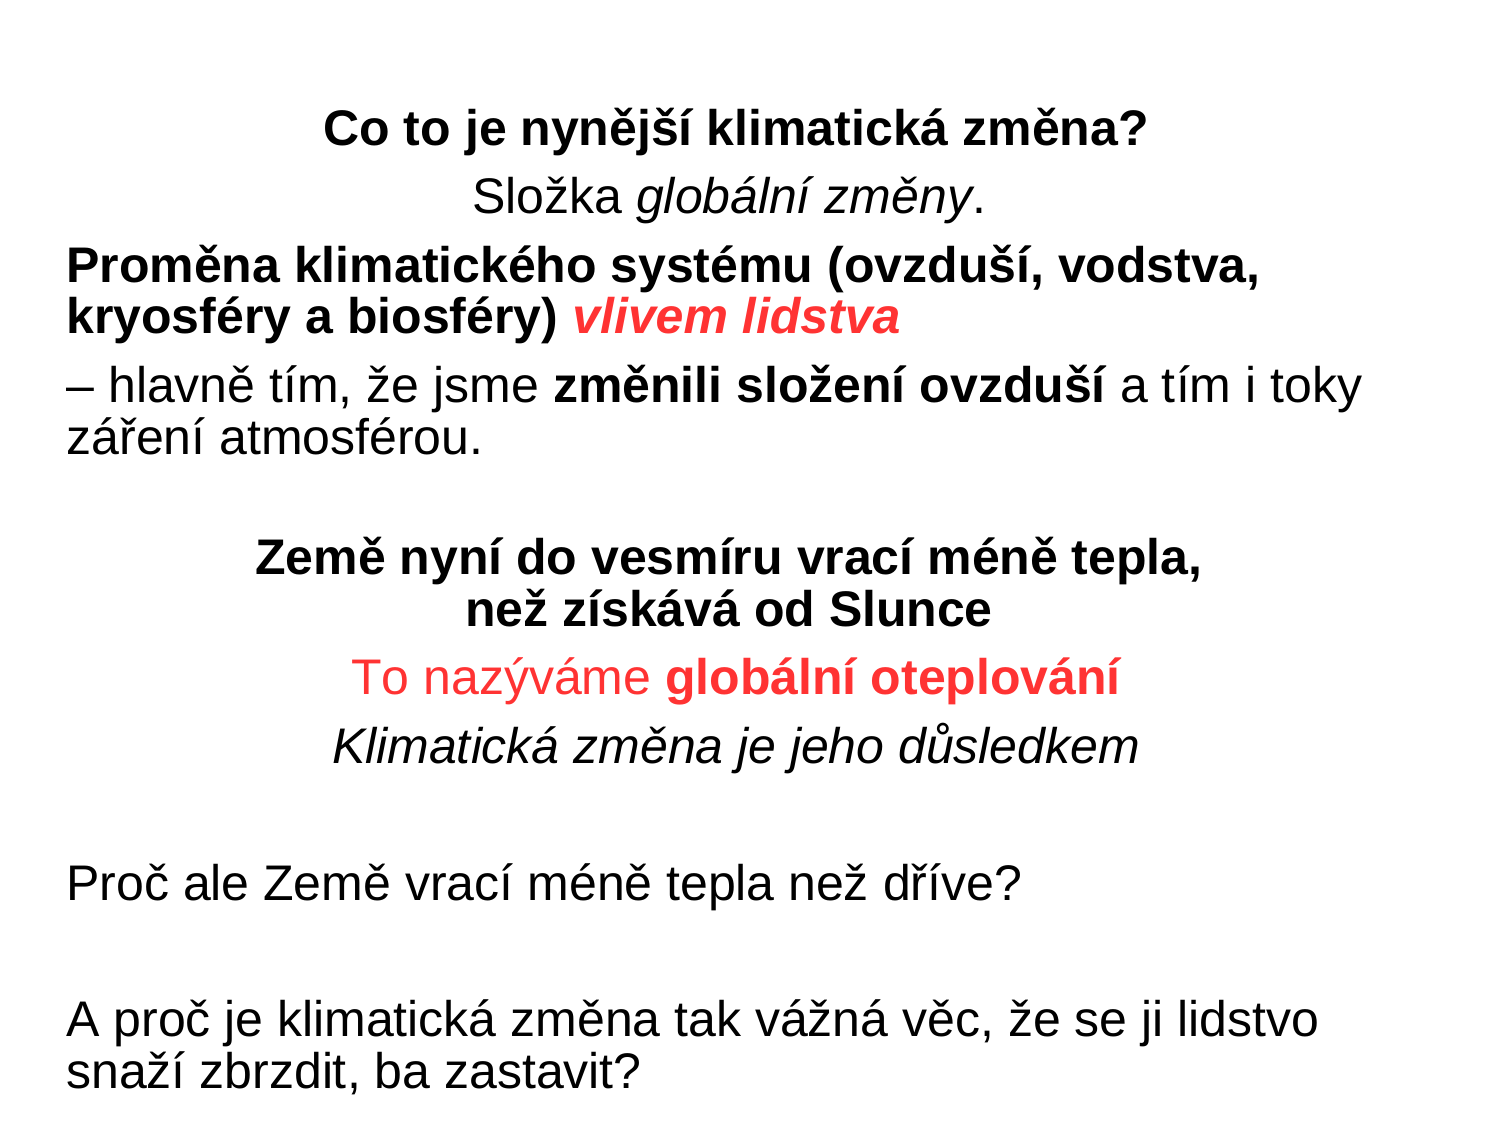

#
Co to je nynější klimatická změna?
Složka globální změny.
Proměna klimatického systému (ovzduší, vodstva, kryosféry a biosféry) vlivem lidstva
– hlavně tím, že jsme změnili složení ovzduší a tím i toky záření atmosférou.
Země nyní do vesmíru vrací méně tepla,
než získává od Slunce
To nazýváme globální oteplování
Klimatická změna je jeho důsledkem
Proč ale Země vrací méně tepla než dříve?
A proč je klimatická změna tak vážná věc, že se ji lidstvo snaží zbrzdit, ba zastavit?